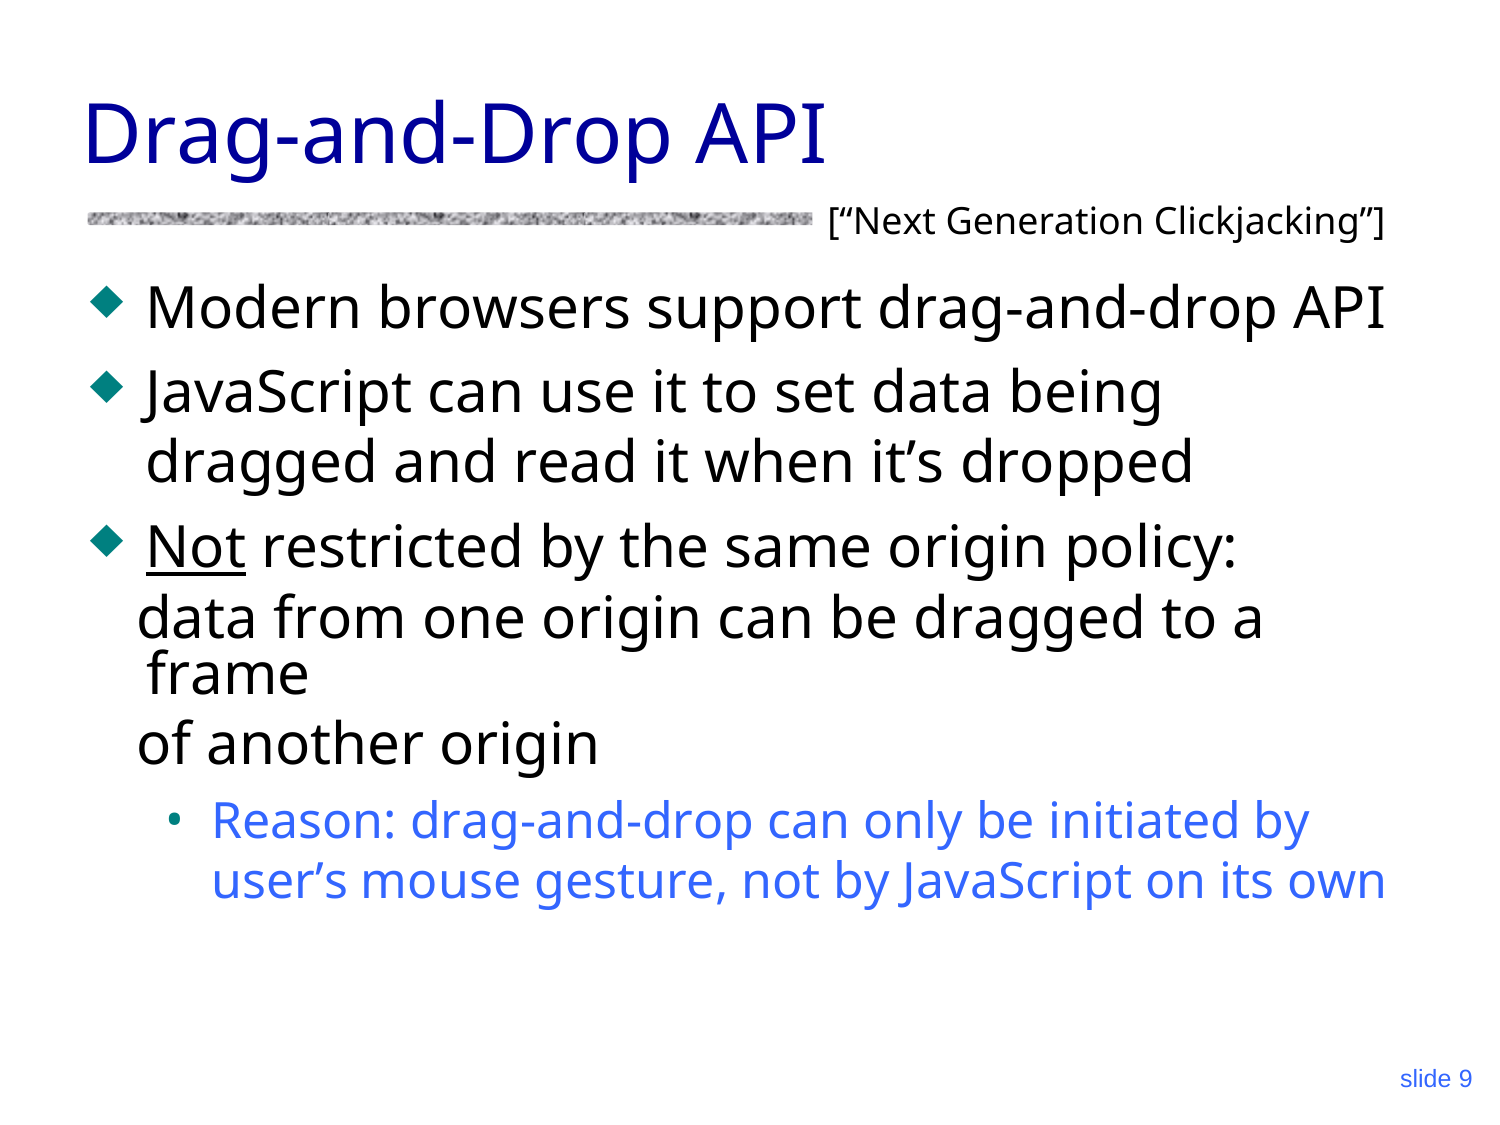

Drag-and-Drop API
[“Next Generation Clickjacking”]
Modern browsers support drag-and-drop API
JavaScript can use it to set data being dragged and read it when it’s dropped
Not restricted by the same origin policy:
 data from one origin can be dragged to a frame
 of another origin
Reason: drag-and-drop can only be initiated by user’s mouse gesture, not by JavaScript on its own
slide